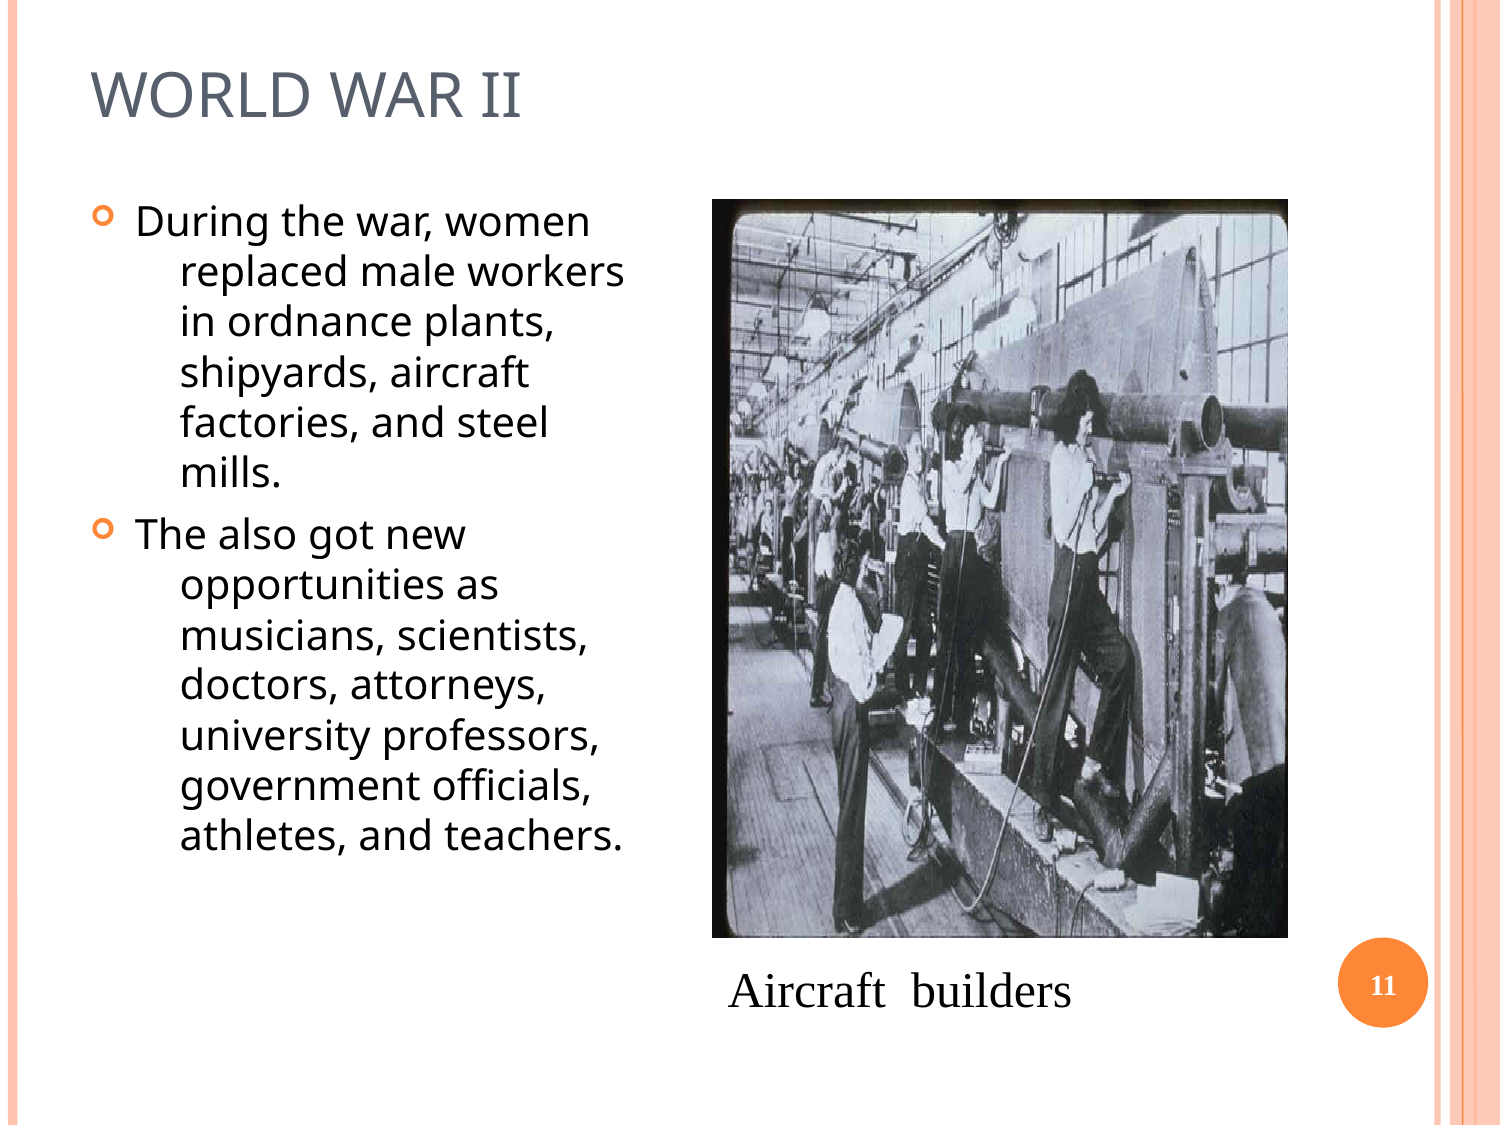

# World War II
During the war, women replaced male workers in ordnance plants, shipyards, aircraft factories, and steel mills.
The also got new opportunities as musicians, scientists, doctors, attorneys, university professors, government officials, athletes, and teachers.
Aircraft builders